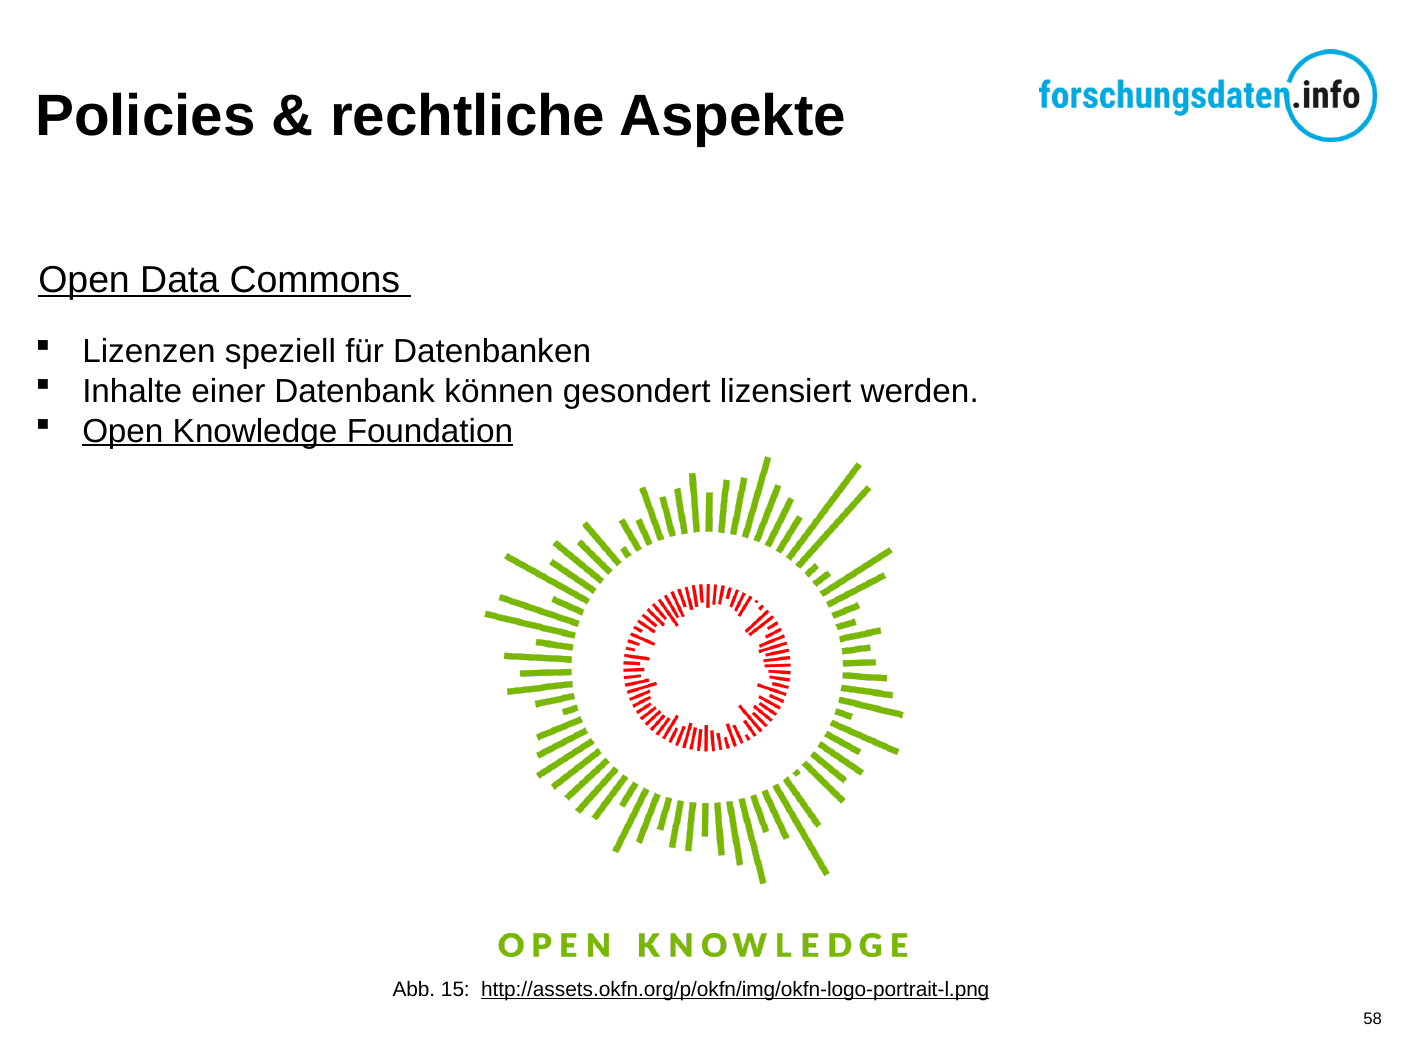

# Policies & rechtliche Aspekte
Open Data Commons
Lizenzen speziell für Datenbanken
Inhalte einer Datenbank können gesondert lizensiert werden.
Open Knowledge Foundation
Abb. 15: http://assets.okfn.org/p/okfn/img/okfn-logo-portrait-l.png